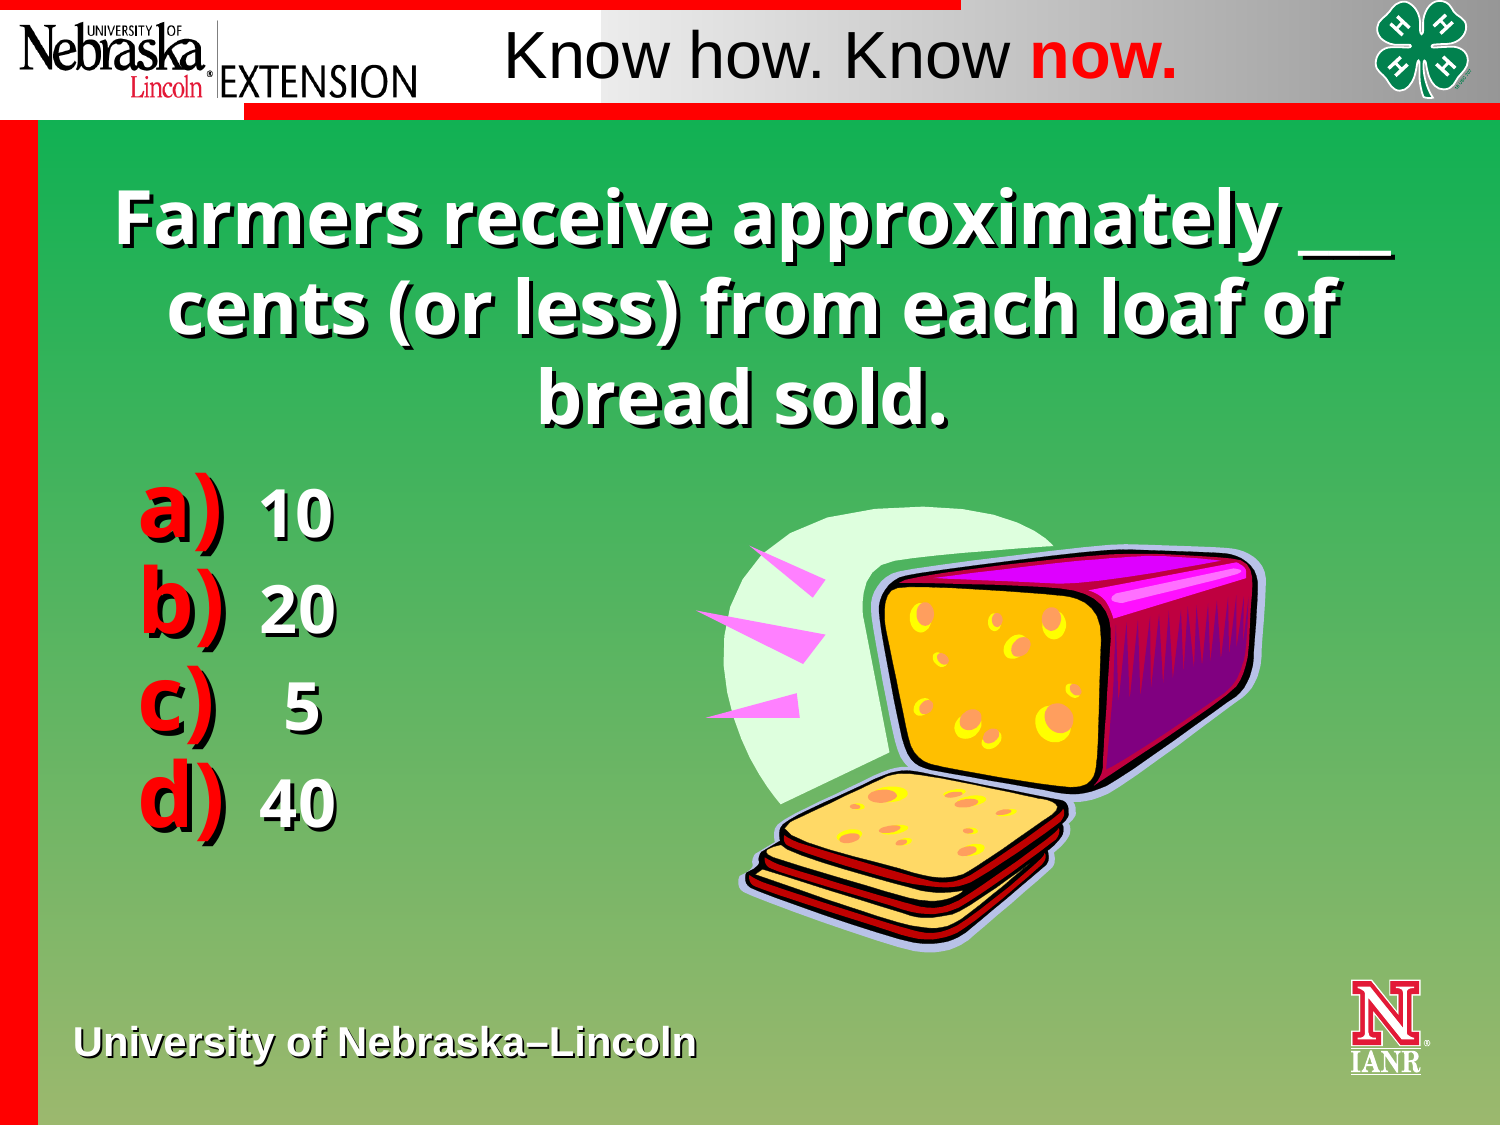

# Farmers receive approximately ___ cents (or less) from each loaf of bread sold.
 10
 20
 5
 40